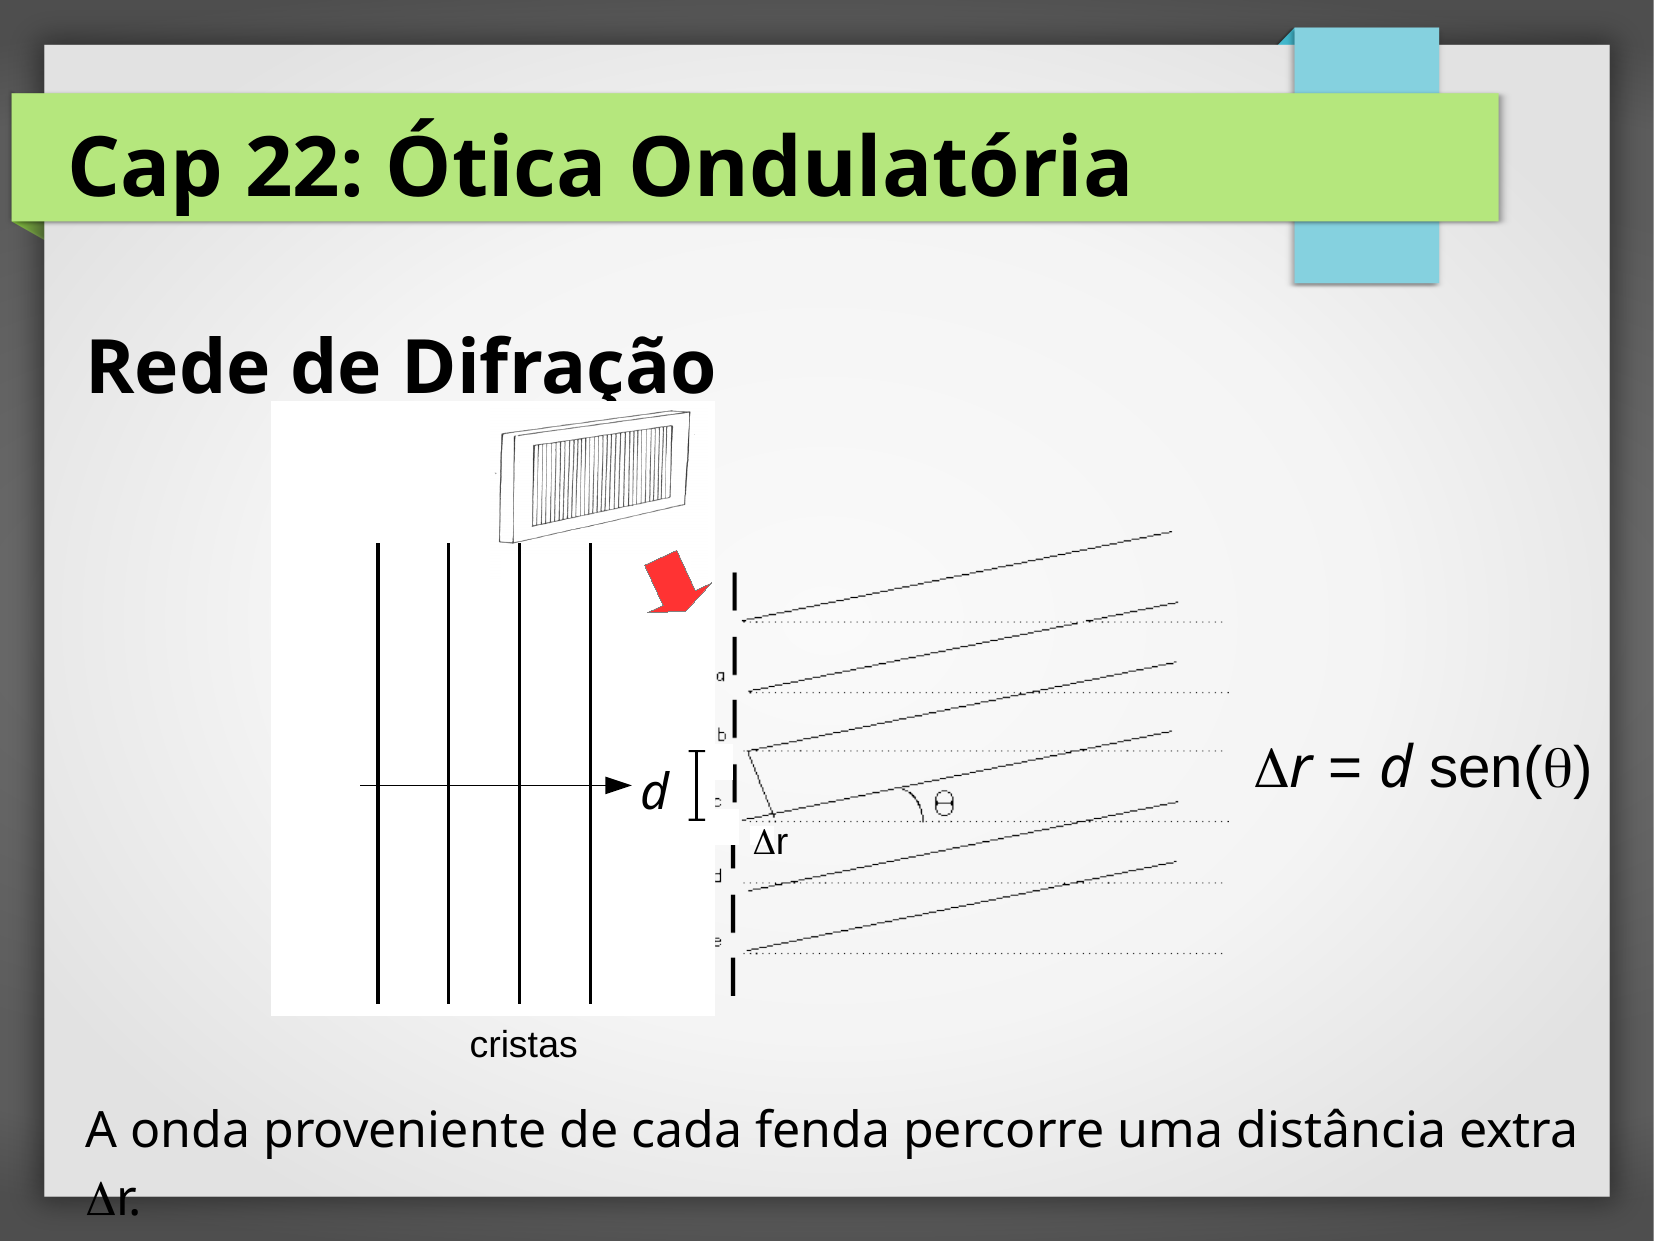

Cap 22: Ótica Ondulatória
Rede de Difração
Dr = d sen(q)
d
Dr
cristas
A onda proveniente de cada fenda percorre uma distância extra Dr.